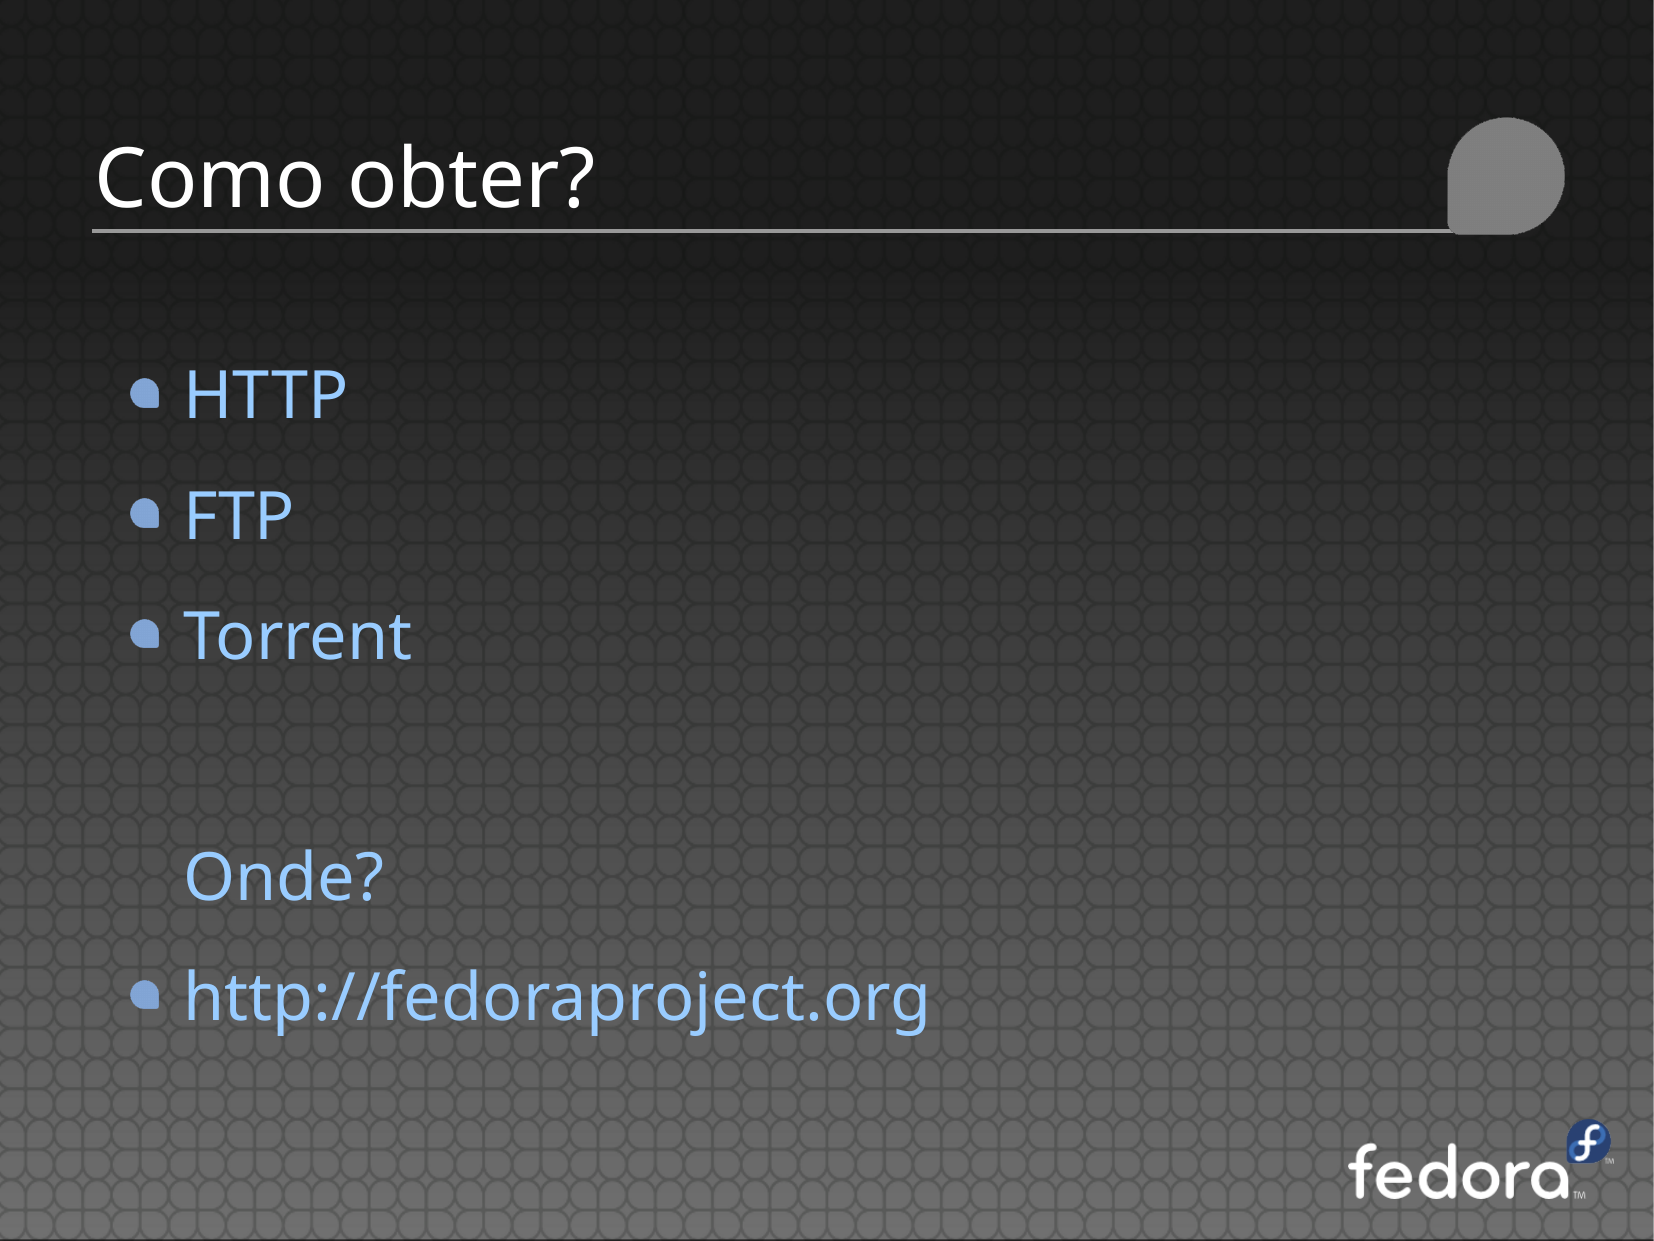

# Como obter?
HTTP
FTP
Torrent
Onde?
http://fedoraproject.org